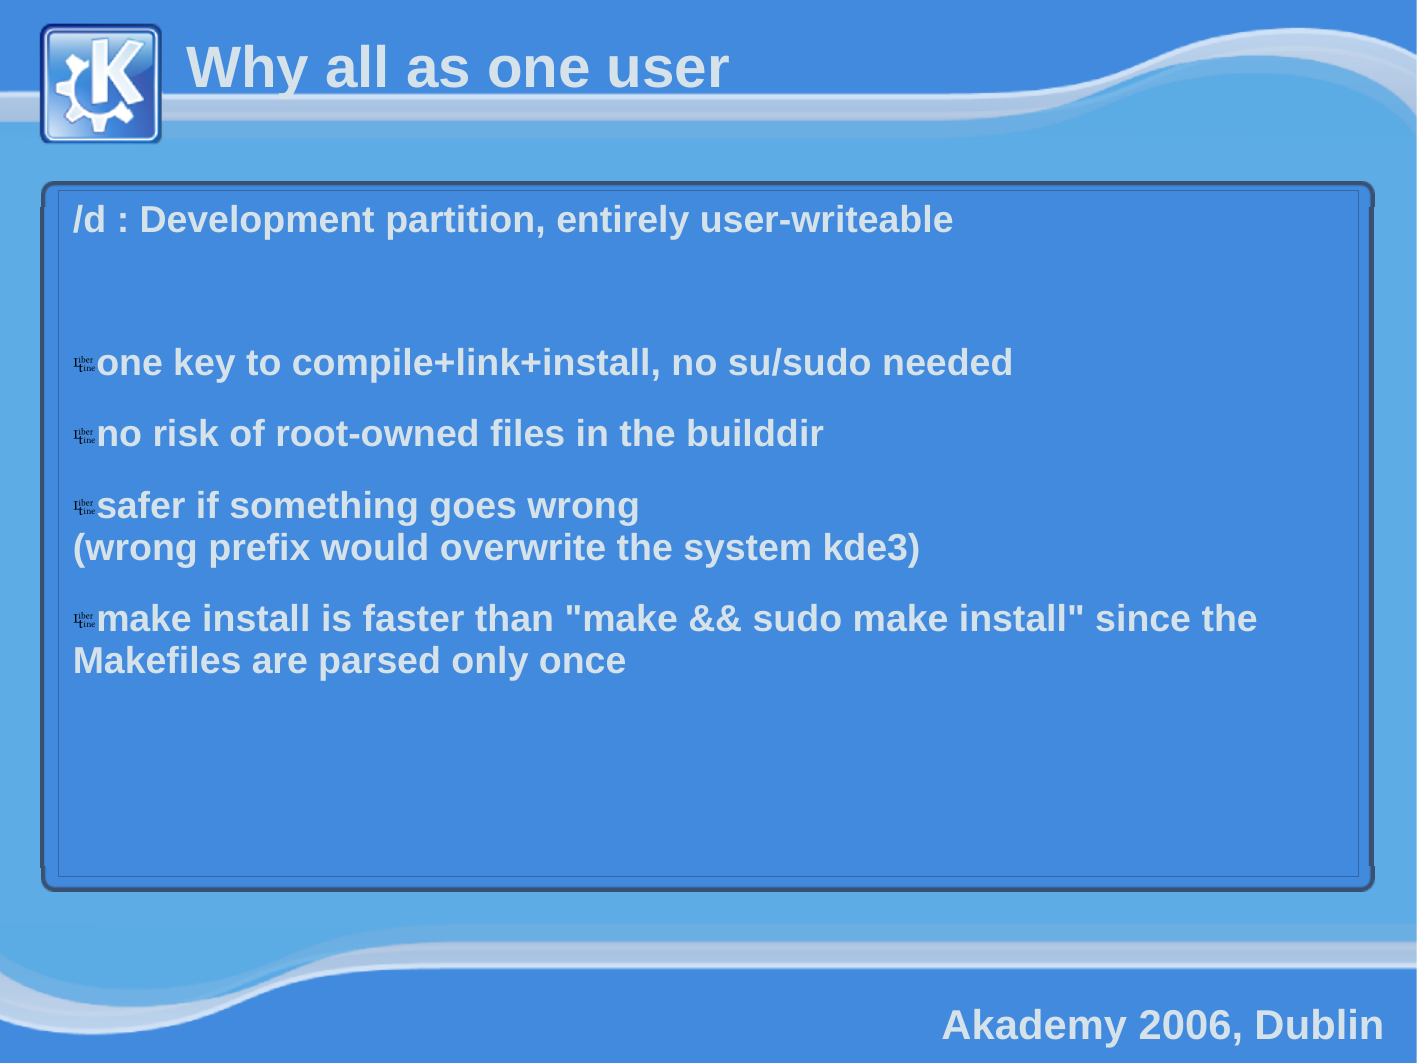

Why all as one user
/d : Development partition, entirely user-writeable
one key to compile+link+install, no su/sudo needed
no risk of root-owned files in the builddir
safer if something goes wrong
(wrong prefix would overwrite the system kde3)
make install is faster than "make && sudo make install" since the Makefiles are parsed only once